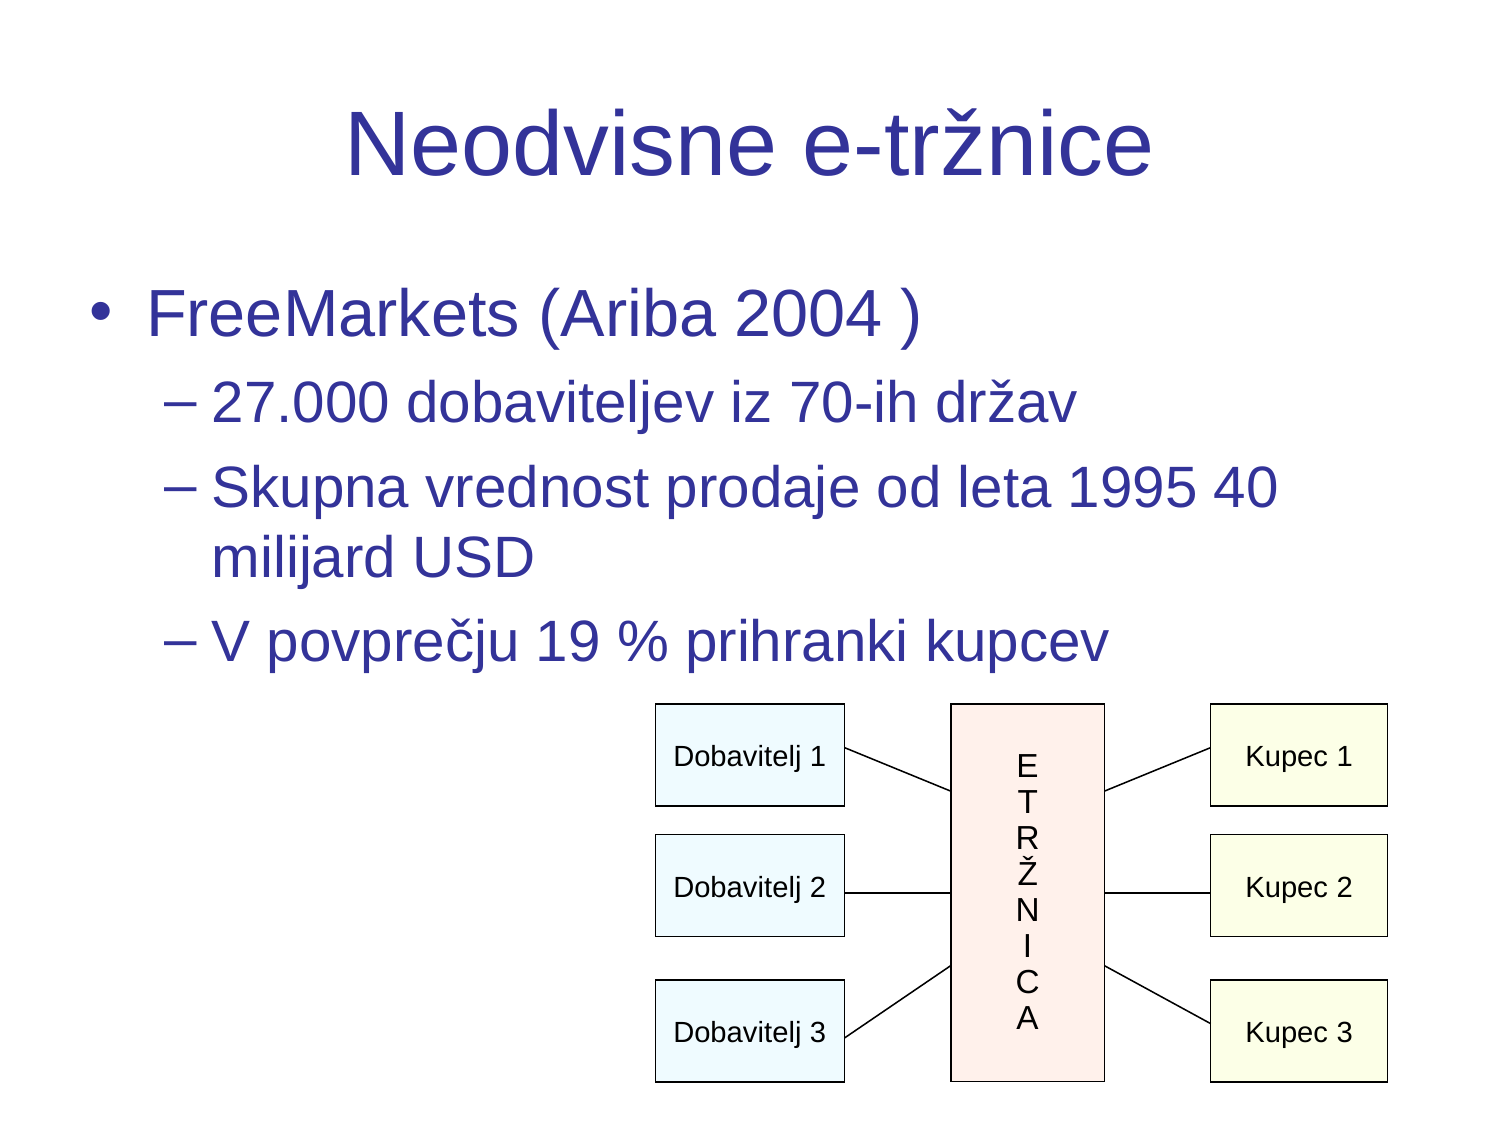

# Neodvisne e-tržnice
FreeMarkets (Ariba 2004 )
27.000 dobaviteljev iz 70-ih držav
Skupna vrednost prodaje od leta 1995 40 milijard USD
V povprečju 19 % prihranki kupcev
Dobavitelj 1
Dobavitelj 2
Dobavitelj 3
E
T
R
Ž
N
I
C
A
Kupec 1
Kupec 2
Kupec 3